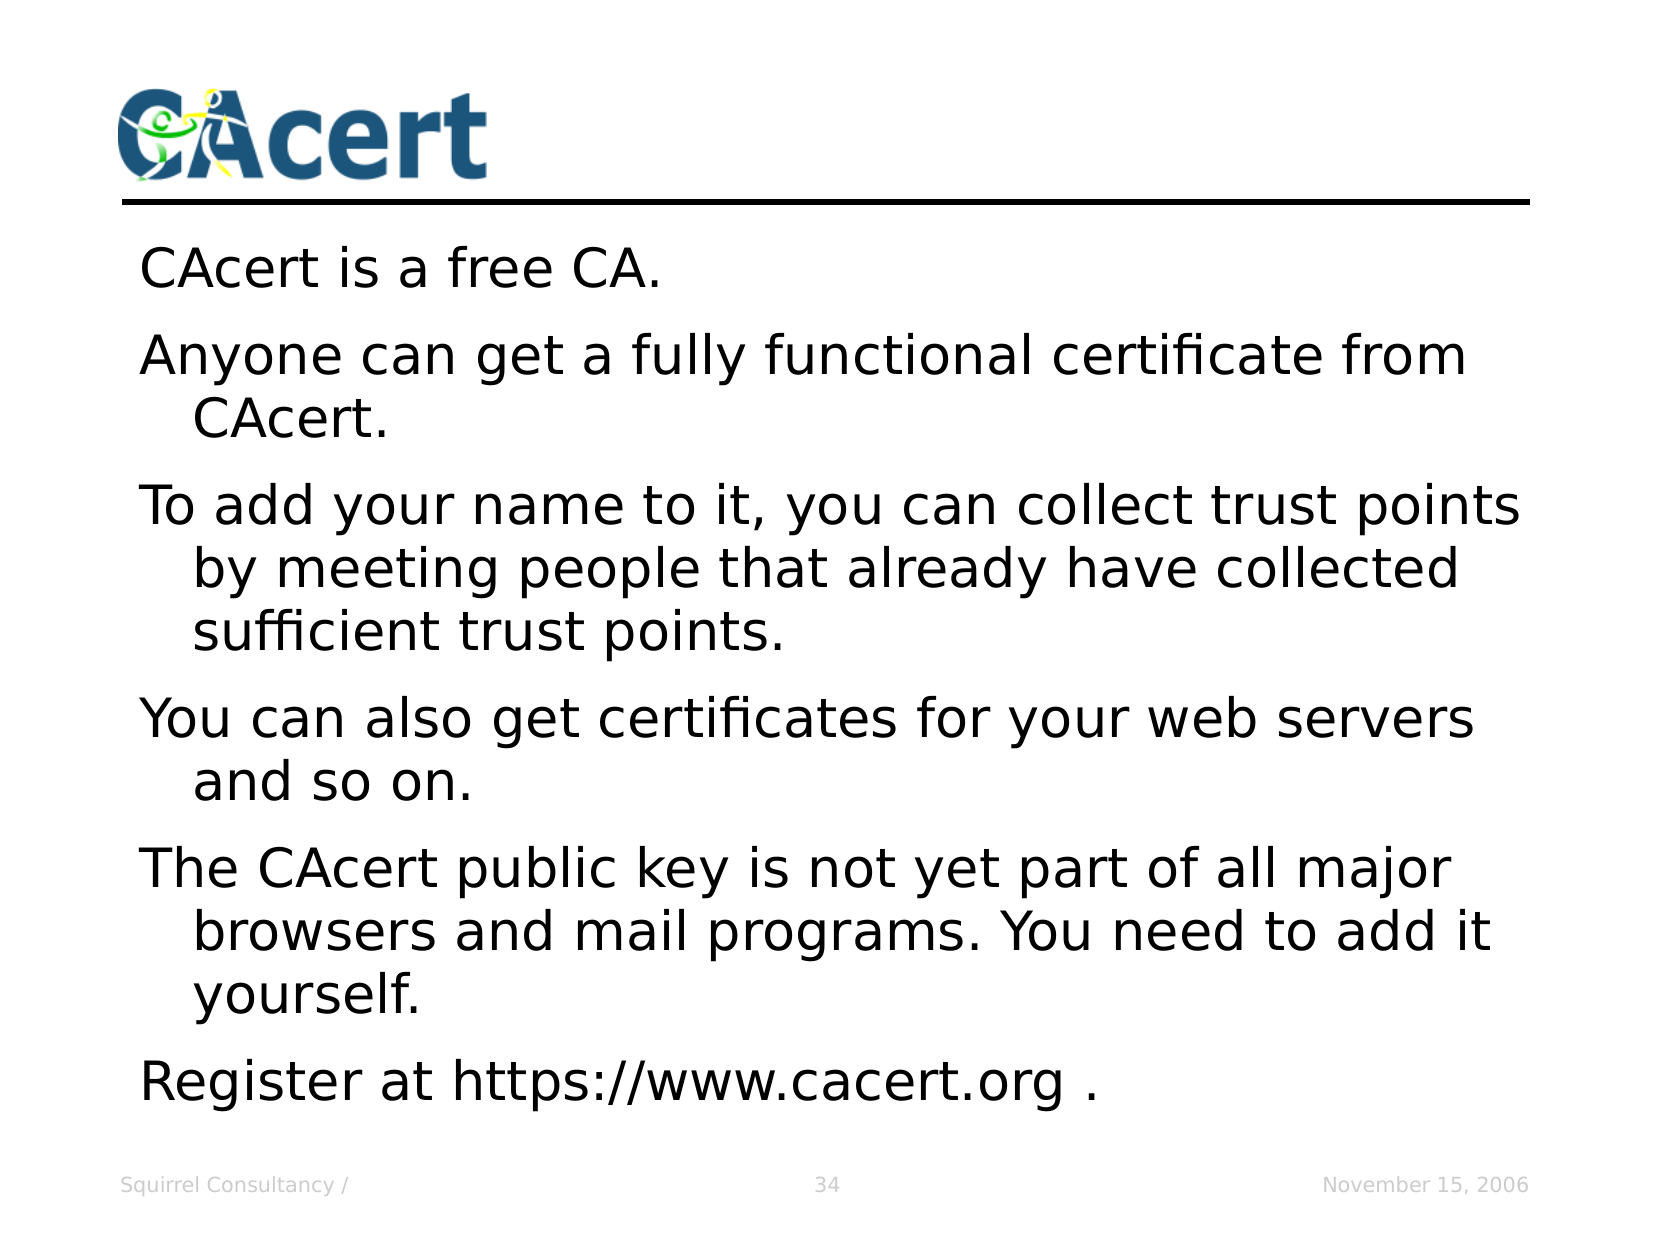

# CA Cert
CAcert is a free CA.
Anyone can get a fully functional certificate from CAcert.
To add your name to it, you can collect trust points by meeting people that already have collected sufficient trust points.
You can also get certificates for your web servers and so on.
The CAcert public key is not yet part of all major browsers and mail programs. You need to add it yourself.
Register at https://www.cacert.org .